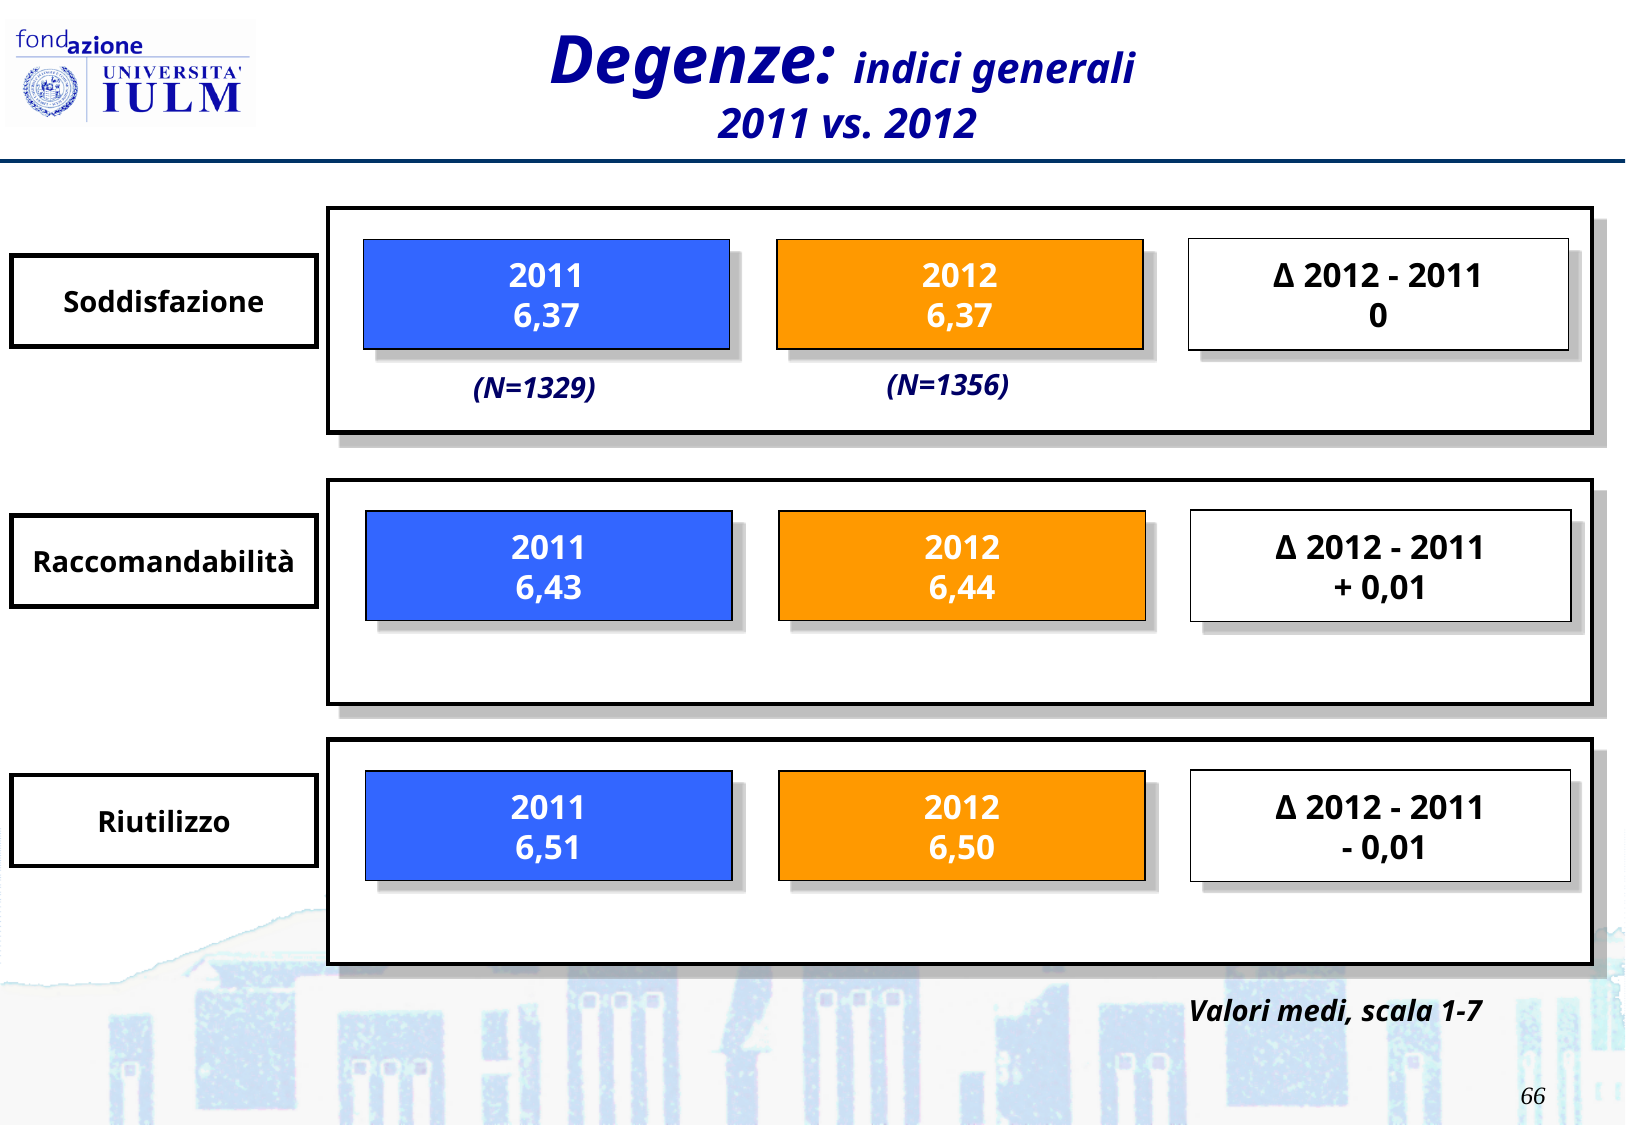

Degenze: indici generali
2011 vs. 2012
Δ 2012 - 2011
0
2011
6,37
2012
6,37
Soddisfazione
(N=1356)
(N=1329)
Δ 2012 - 2011
+ 0,01
2011
6,43
2012
6,44
Raccomandabilità
Δ 2012 - 2011
 - 0,01
2011
6,51
2012
6,50
Riutilizzo
Valori medi, scala 1-7